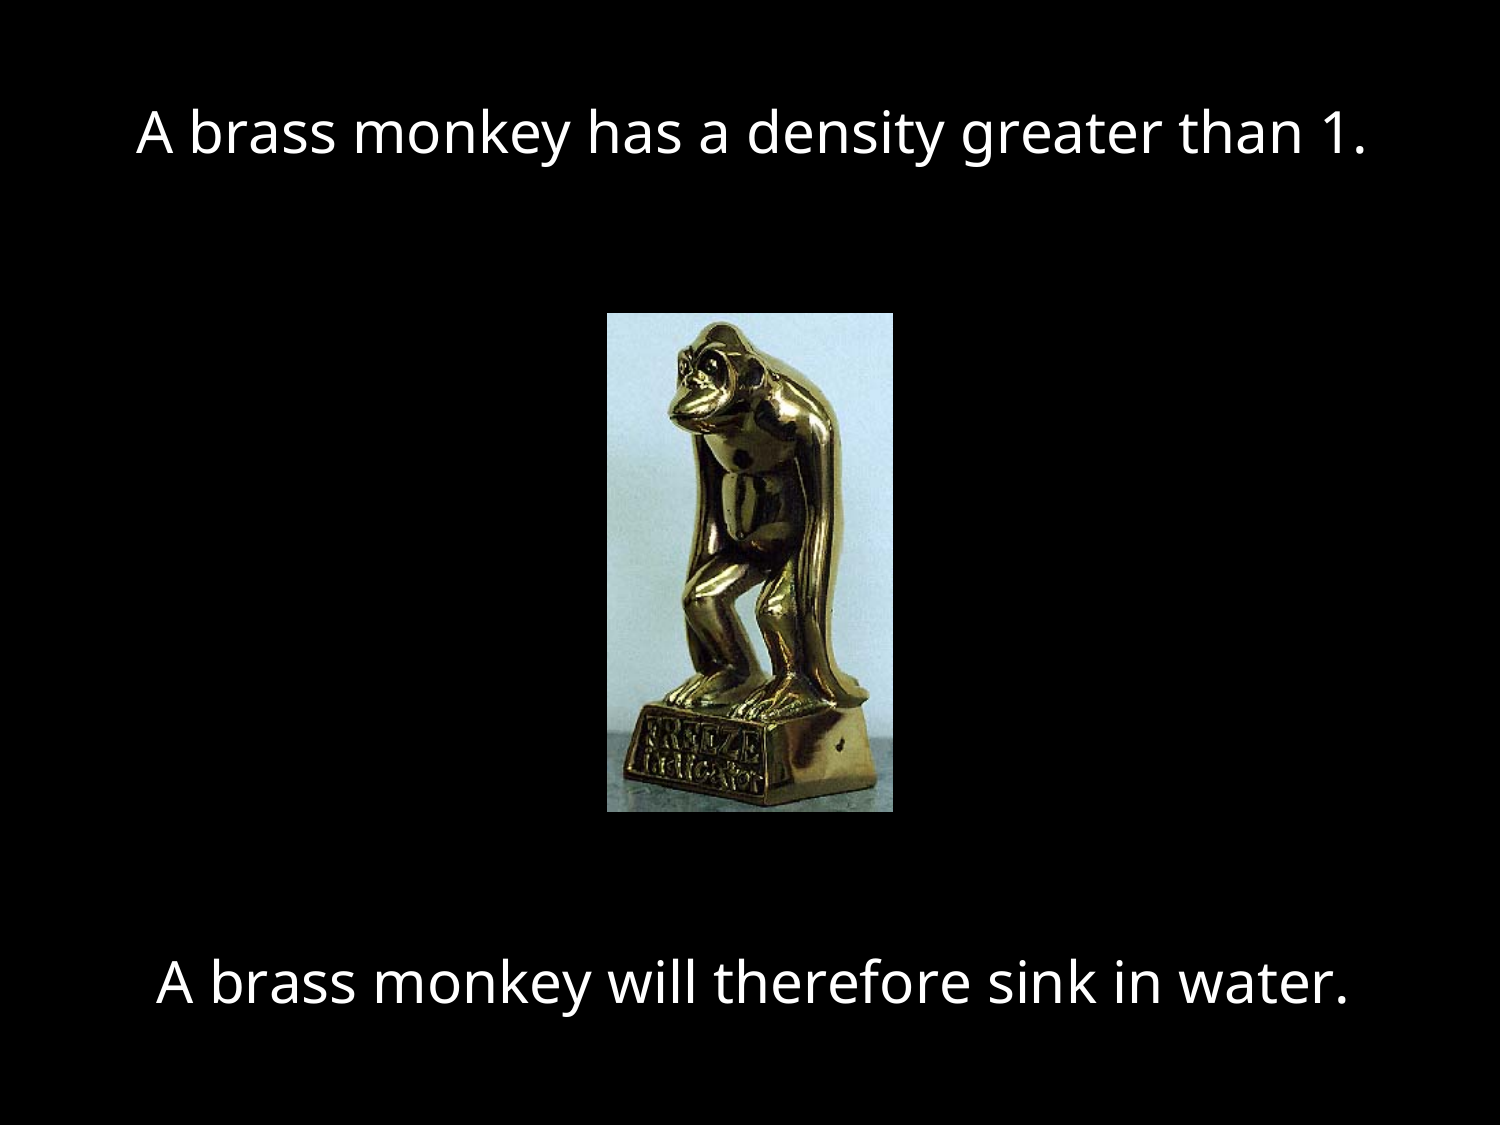

A brass monkey has a density greater than 1.
A brass monkey will therefore sink in water.